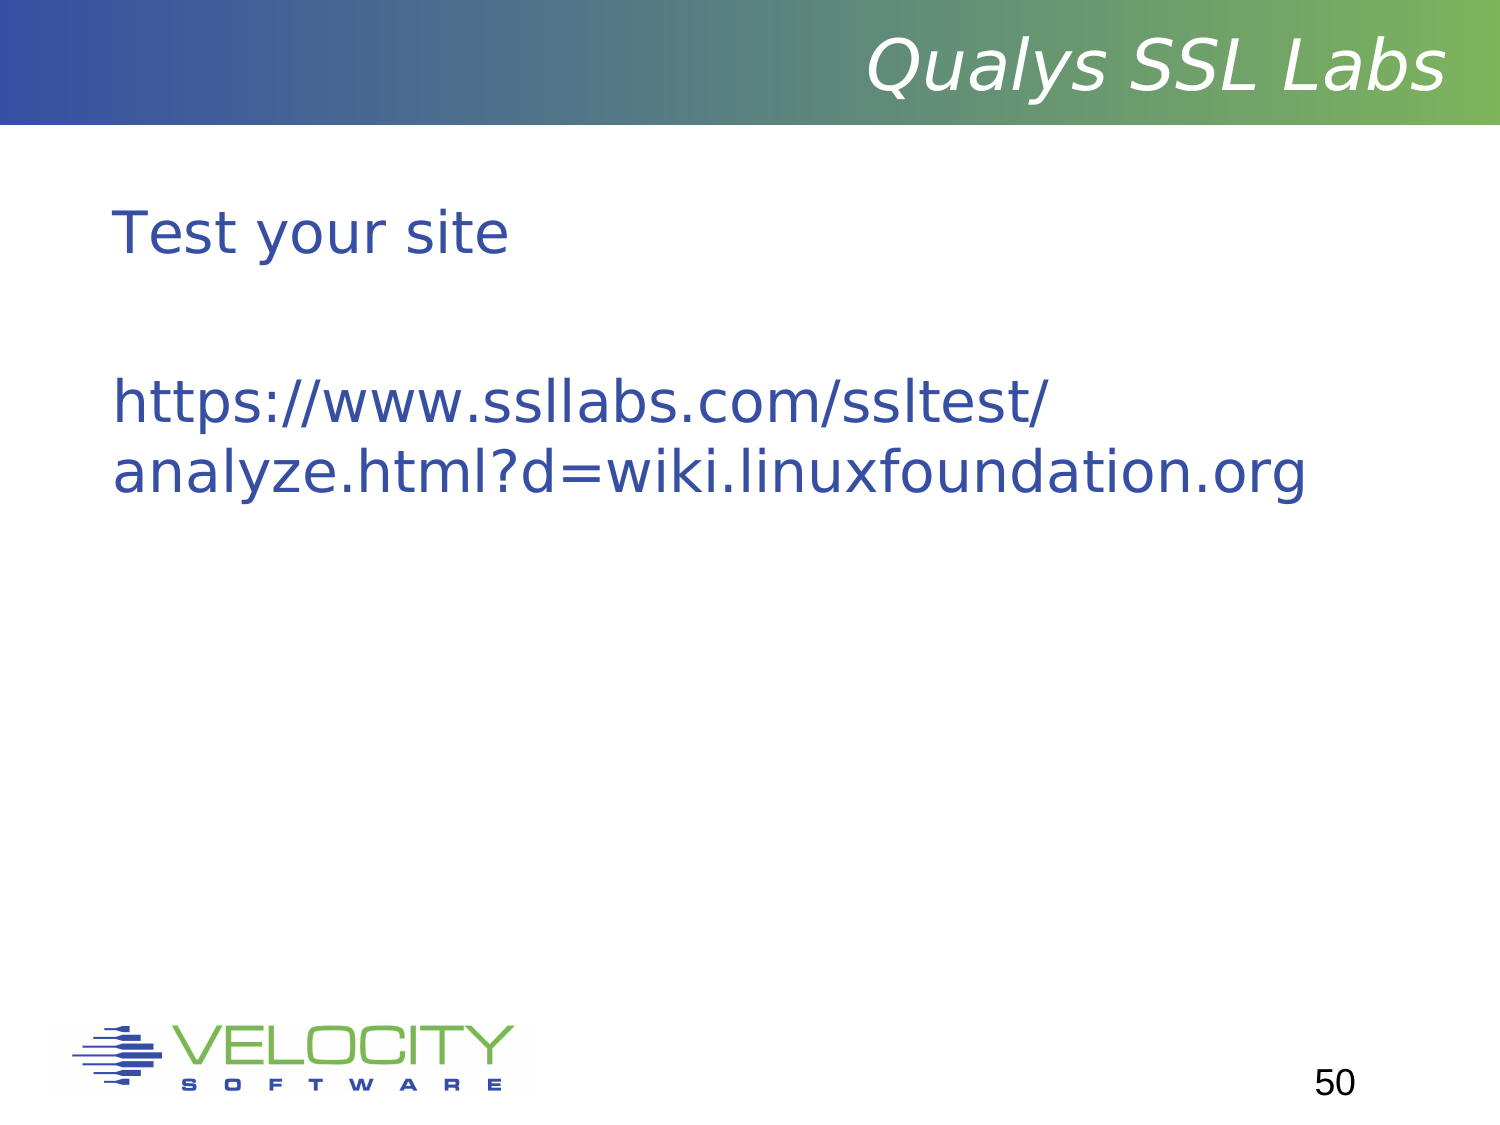

# Qualys SSL Labs
Test your site
https://www.ssllabs.com/ssltest/analyze.html?d=wiki.linuxfoundation.org
50